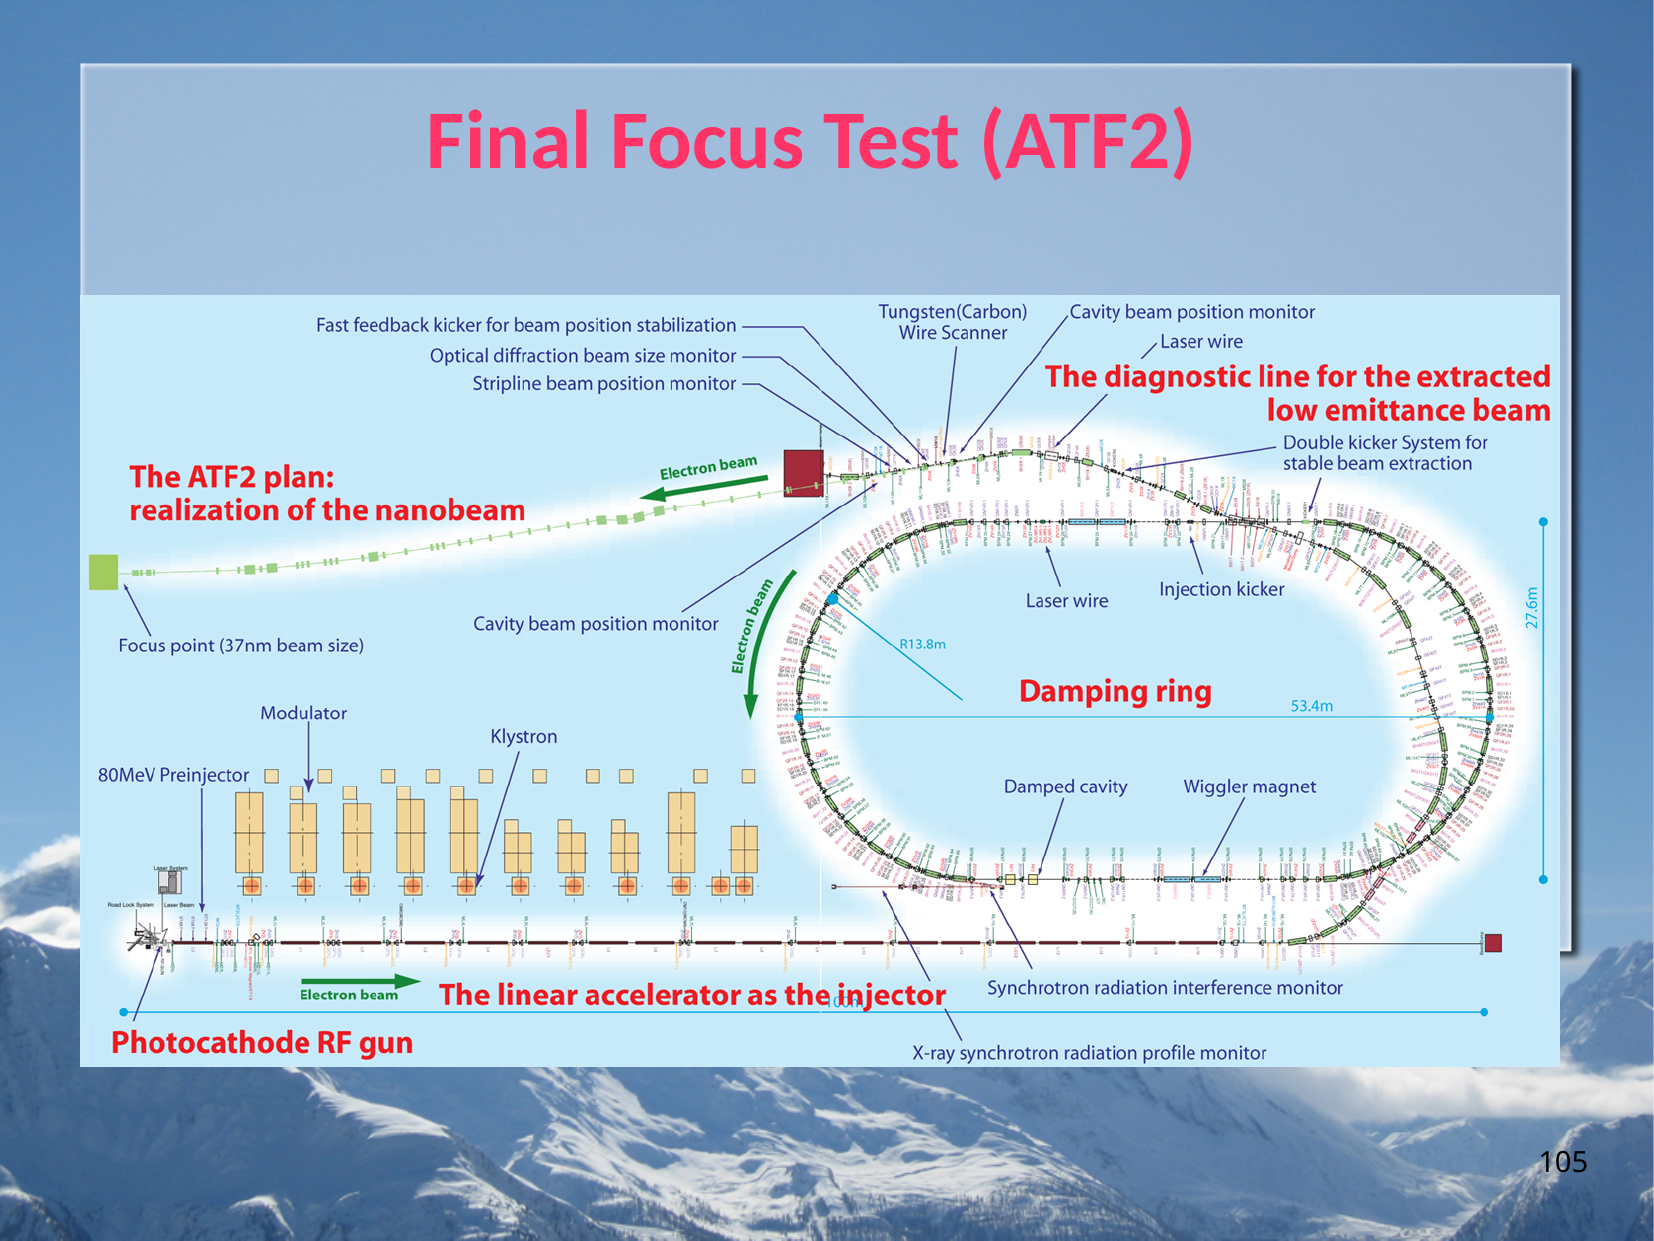

# Final Focus Test (ATF2)
IP
Final Focus
Damping Ring
An ILC arm
with no Linac.
Injector Linac
105